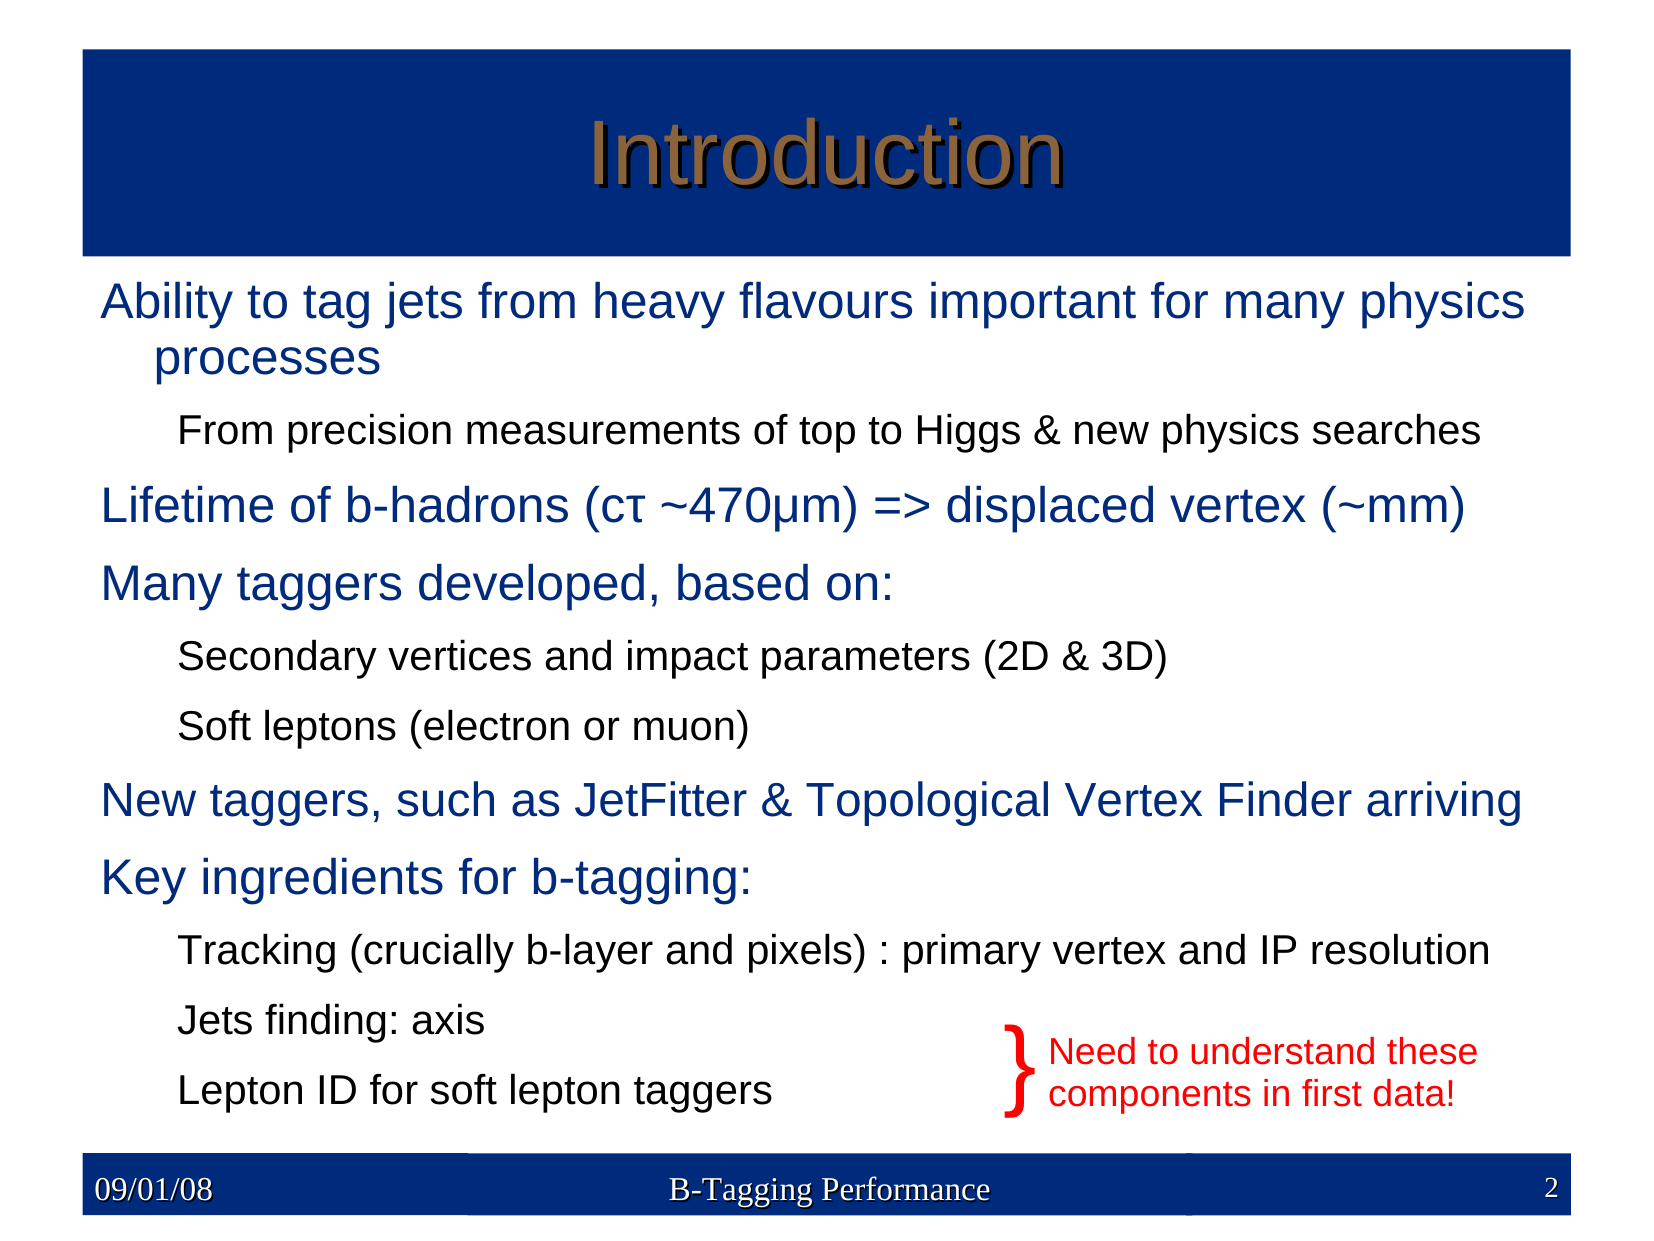

# Introduction
Ability to tag jets from heavy flavours important for many physics processes
From precision measurements of top to Higgs & new physics searches
Lifetime of b-hadrons (cτ ~470μm) => displaced vertex (~mm)
Many taggers developed, based on:
Secondary vertices and impact parameters (2D & 3D)
Soft leptons (electron or muon)
New taggers, such as JetFitter & Topological Vertex Finder arriving
Key ingredients for b-tagging:
Tracking (crucially b-layer and pixels) : primary vertex and IP resolution
Jets finding: axis
Lepton ID for soft lepton taggers
}
Need to understand these components in first data!
B-Tagging Performance
2